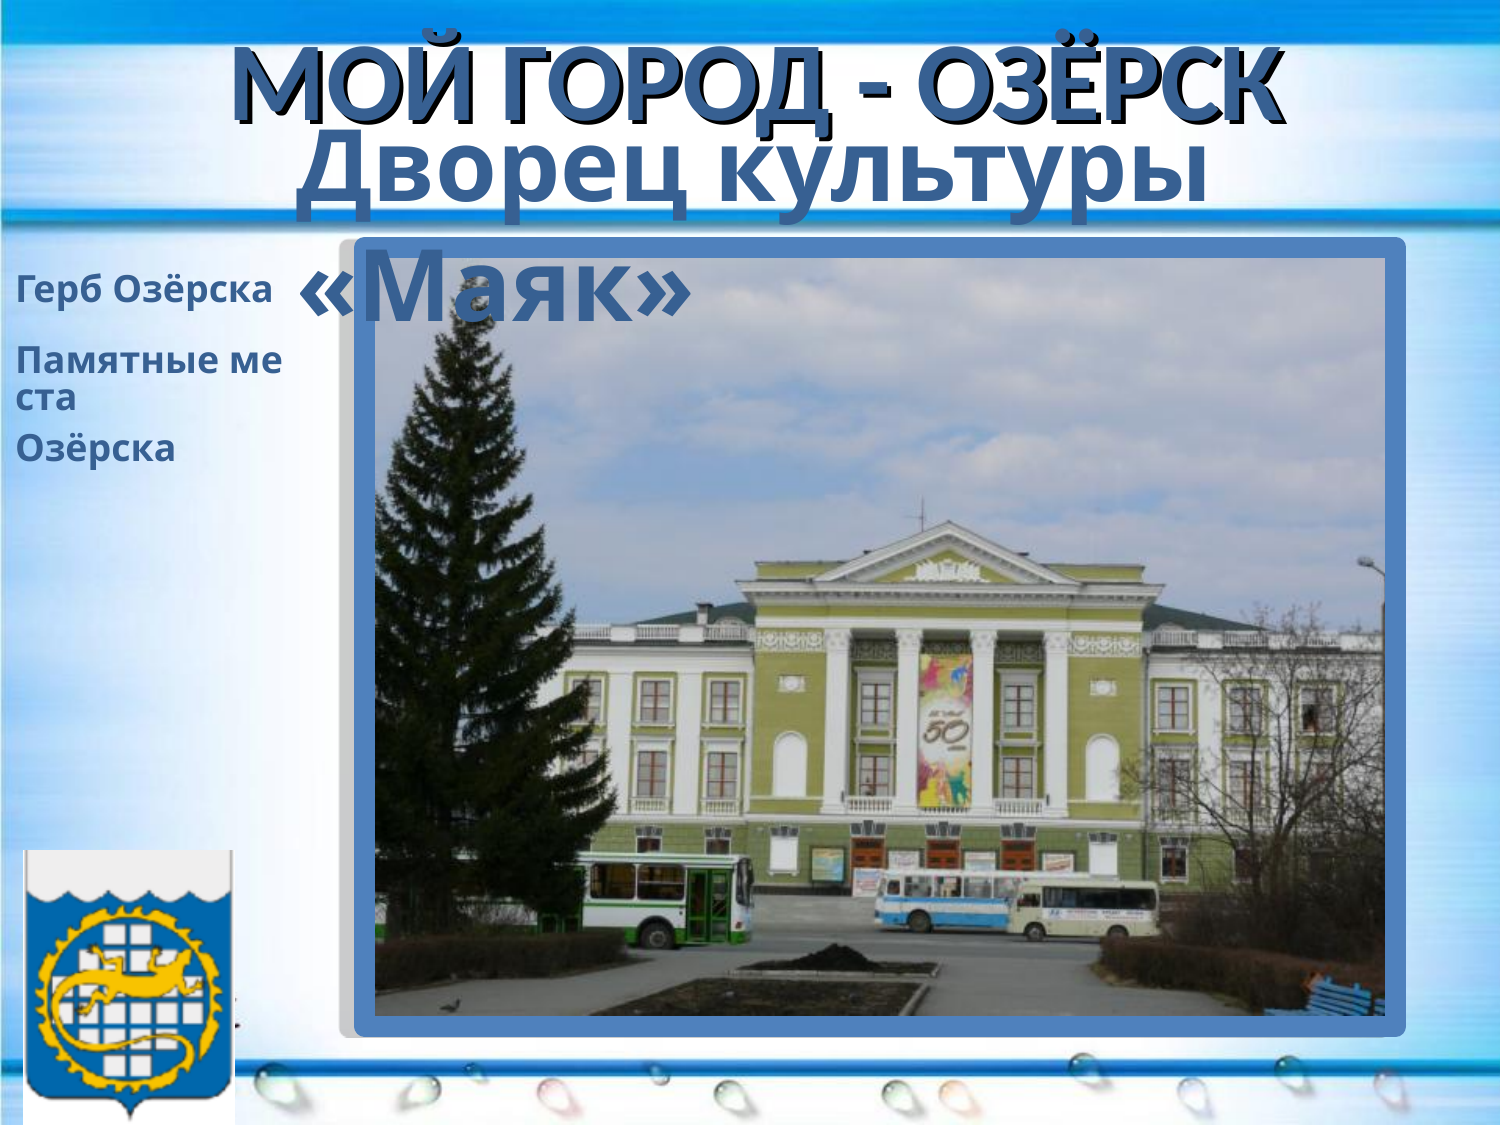

Мой город - Озёрск
Дворец культуры «Маяк»
Герб Озёрска
Над площадью, как птица,
Вознёсся Прометей.
Он дал огонь, ремёсла,
Науку для людей.
Стоит там рядом почта,
Универмаг открыт.
И этот дом огнями
Всегда к себе манит.
Памятные места
Озёрска